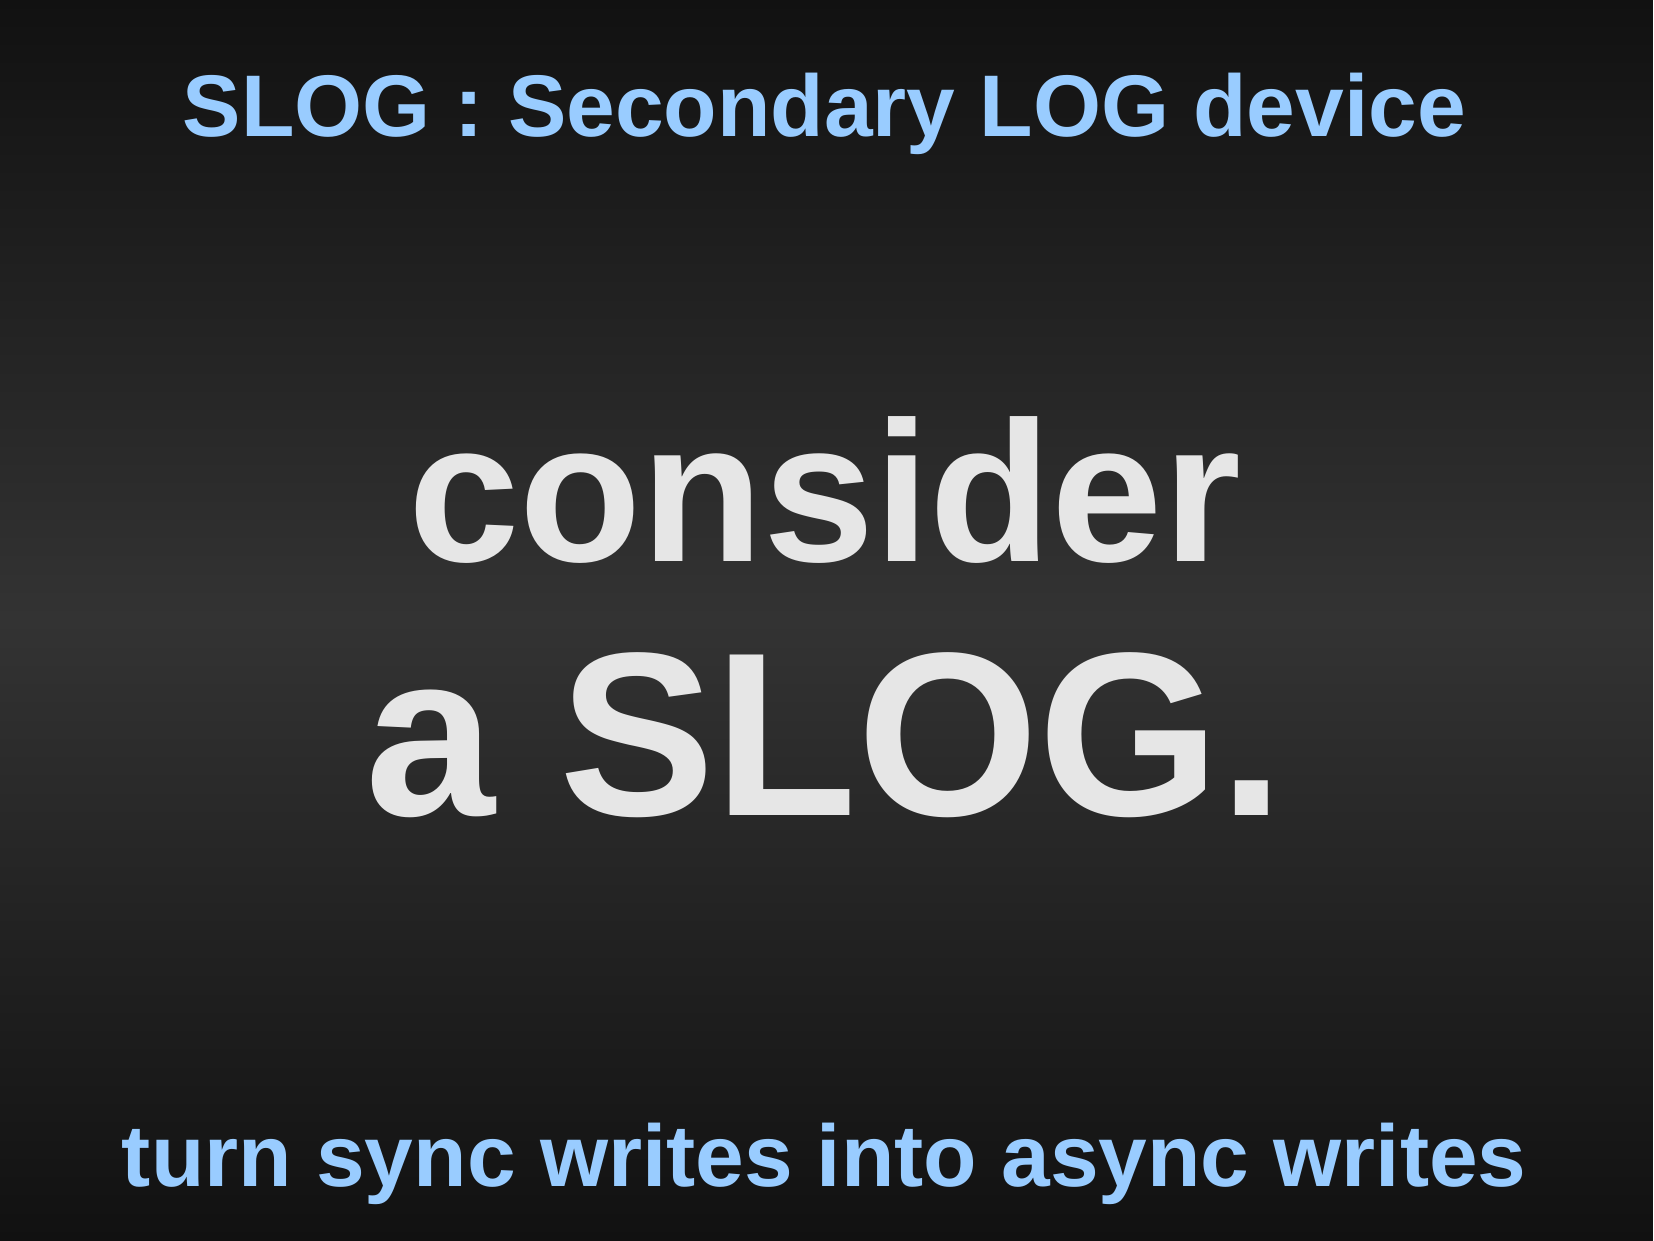

# SLOG : Secondary LOG device
consider
a SLOG.
turn sync writes into async writes